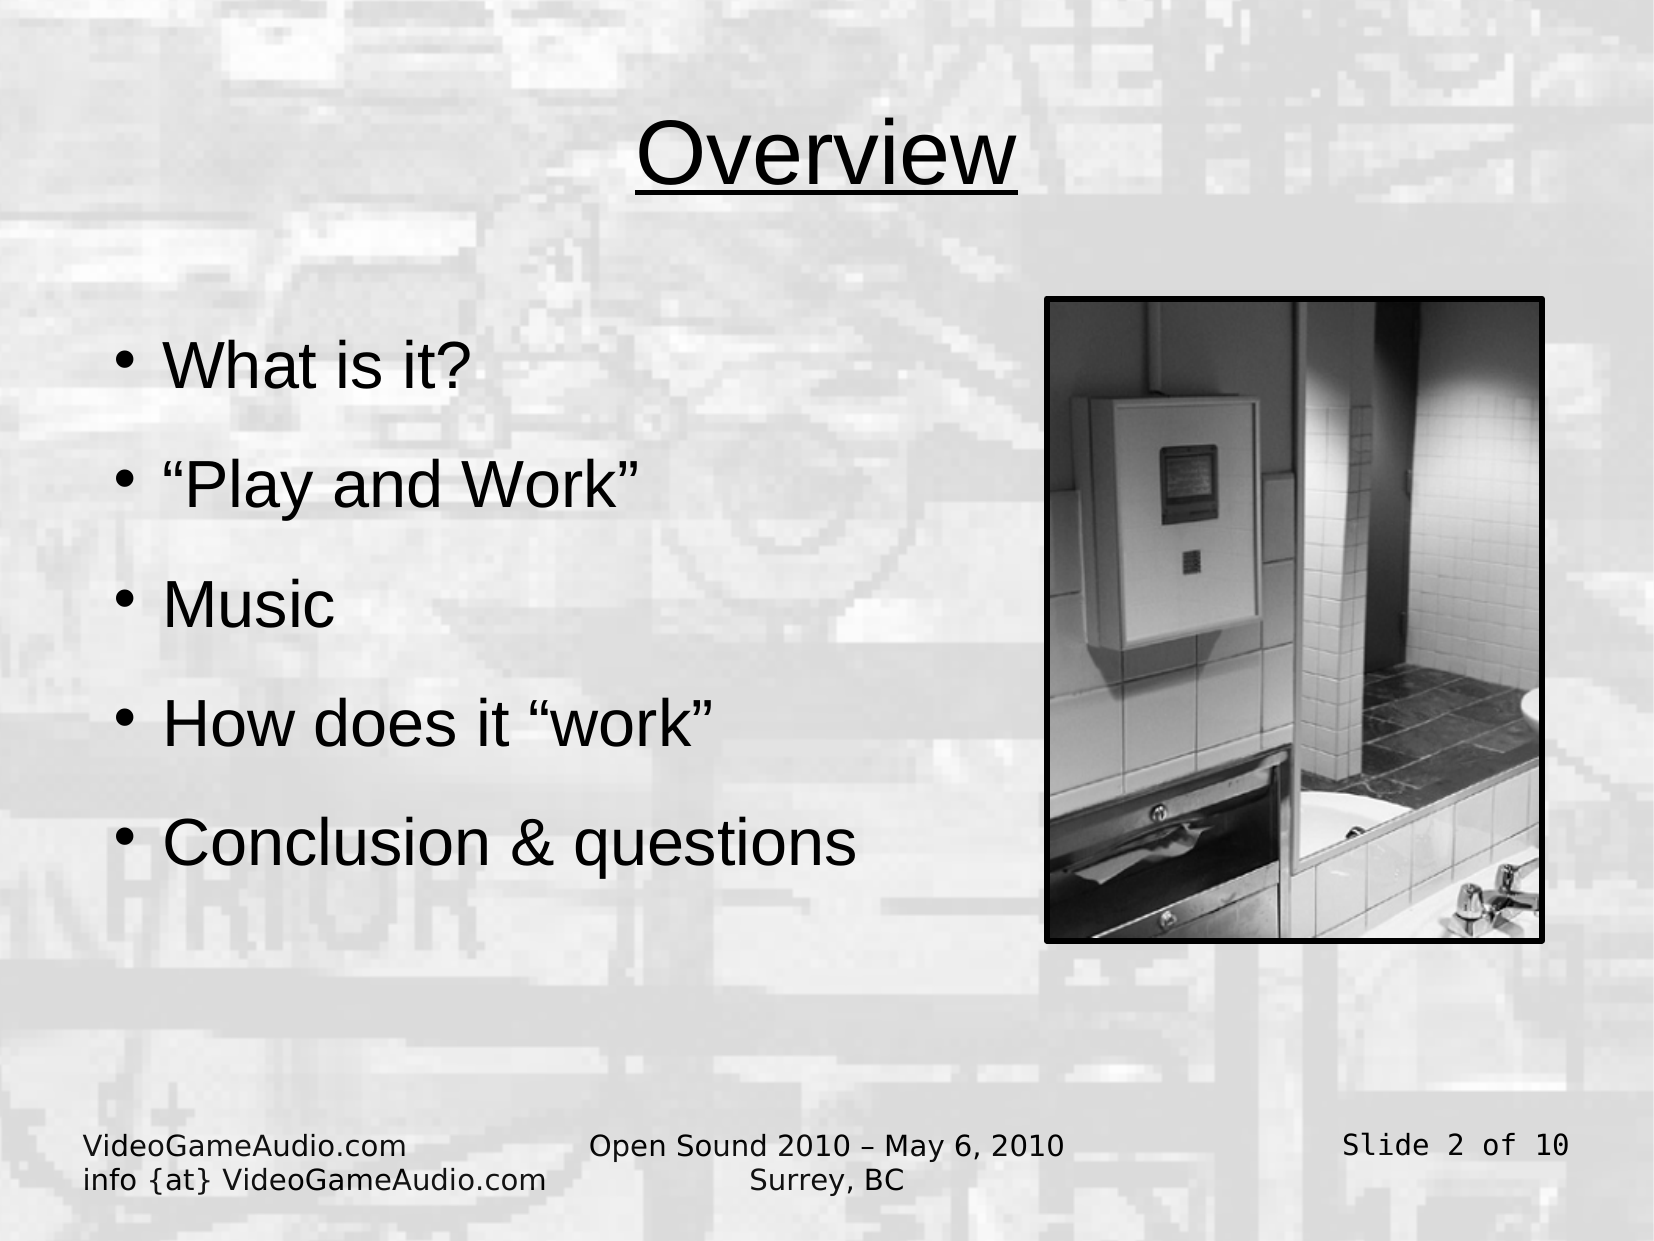

# Overview
 What is it?
 “Play and Work”
 Music
 How does it “work”
 Conclusion & questions
2